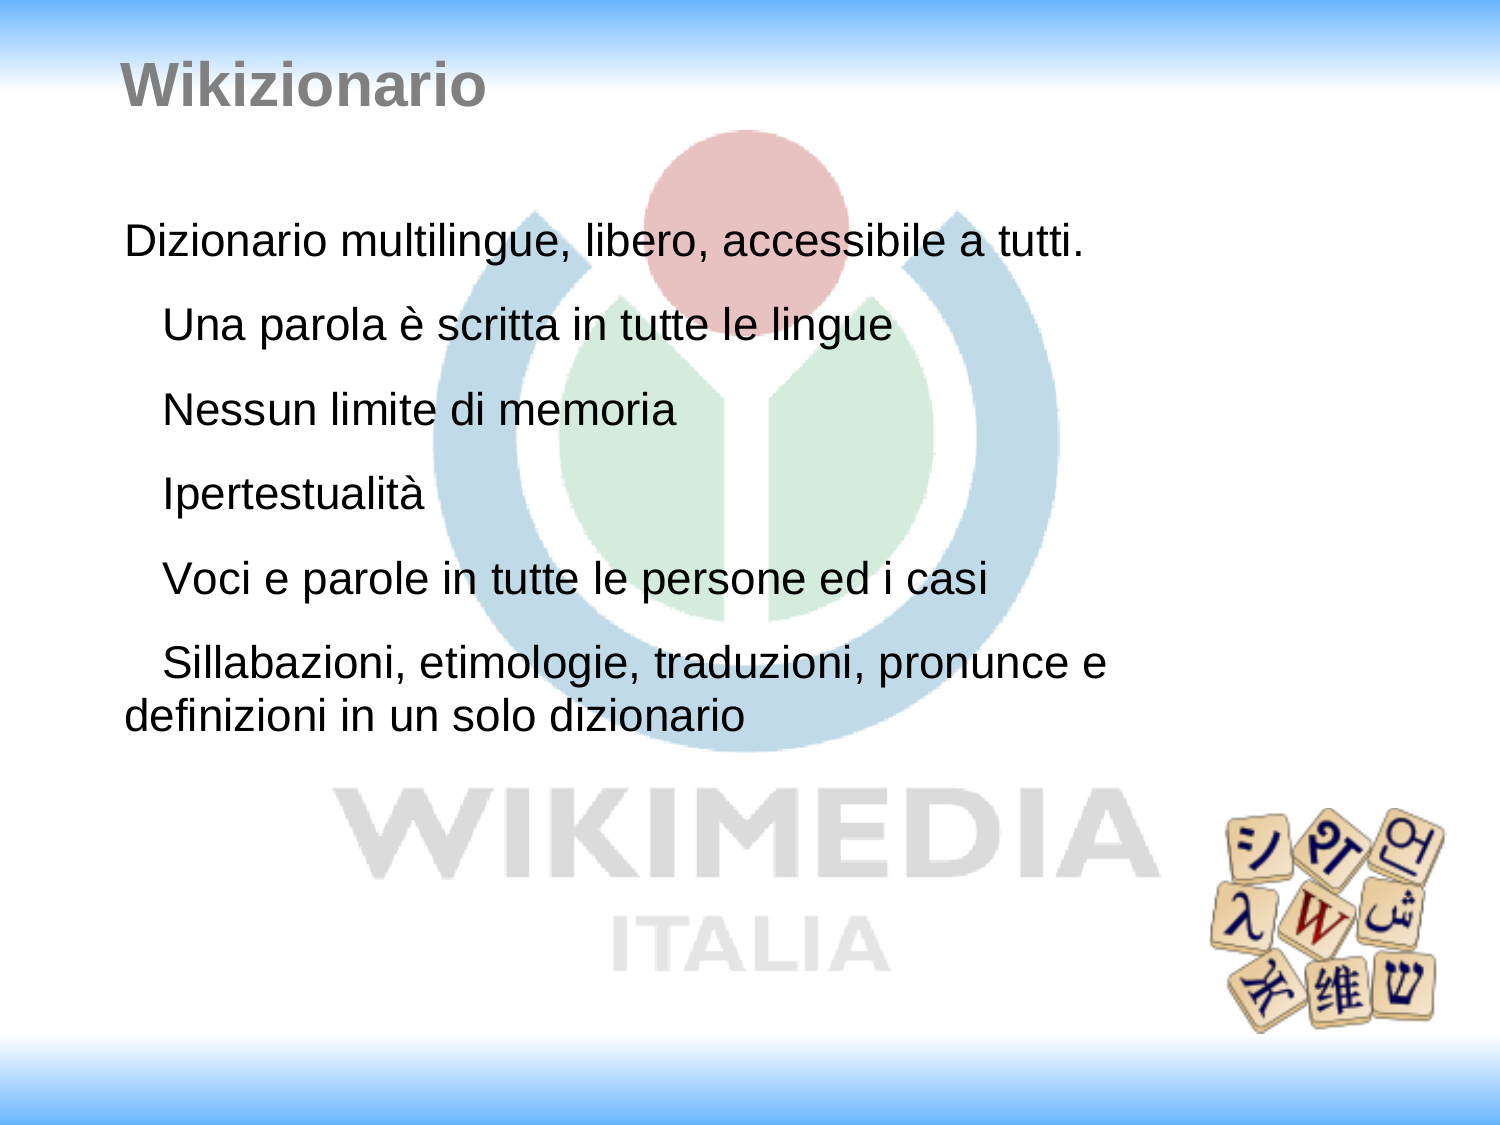

Wikizionario
Dizionario multilingue, libero, accessibile a tutti.
 Una parola è scritta in tutte le lingue
 Nessun limite di memoria
 Ipertestualità
 Voci e parole in tutte le persone ed i casi
 Sillabazioni, etimologie, traduzioni, pronunce e definizioni in un solo dizionario